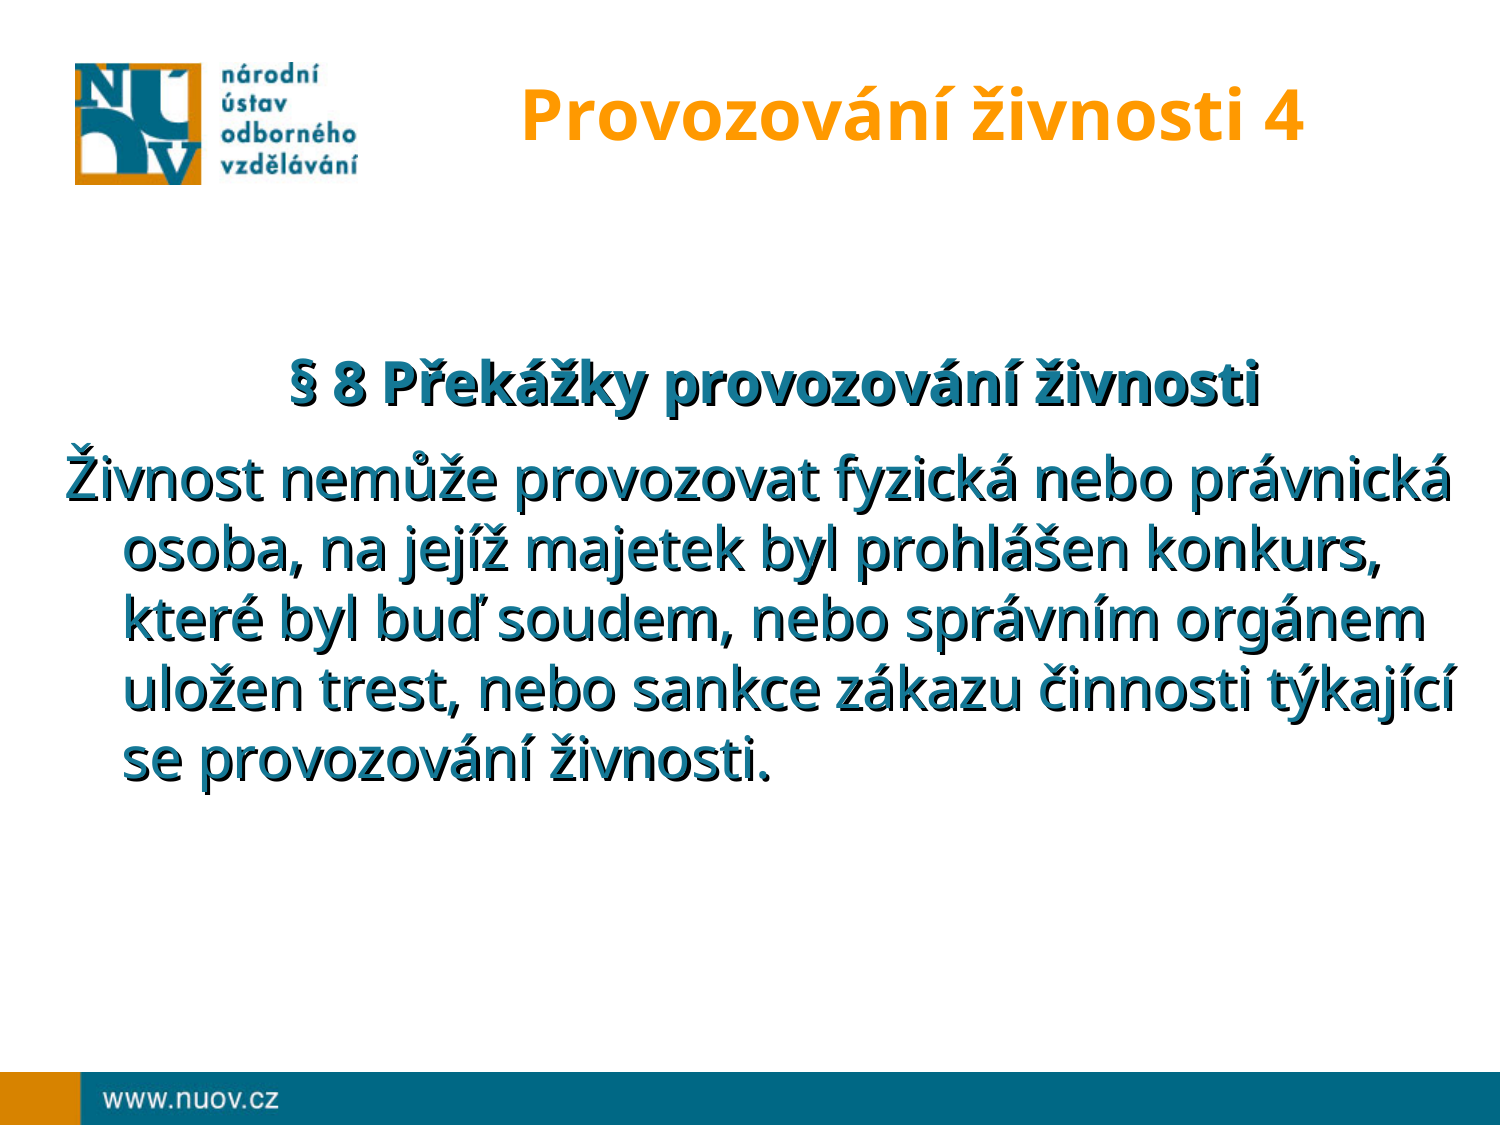

# Provozování živnosti 4
§ 8 Překážky provozování živnosti
Živnost nemůže provozovat fyzická nebo právnická osoba, na jejíž majetek byl prohlášen konkurs, které byl buď soudem, nebo správním orgánem uložen trest, nebo sankce zákazu činnosti týkající se provozování živnosti.